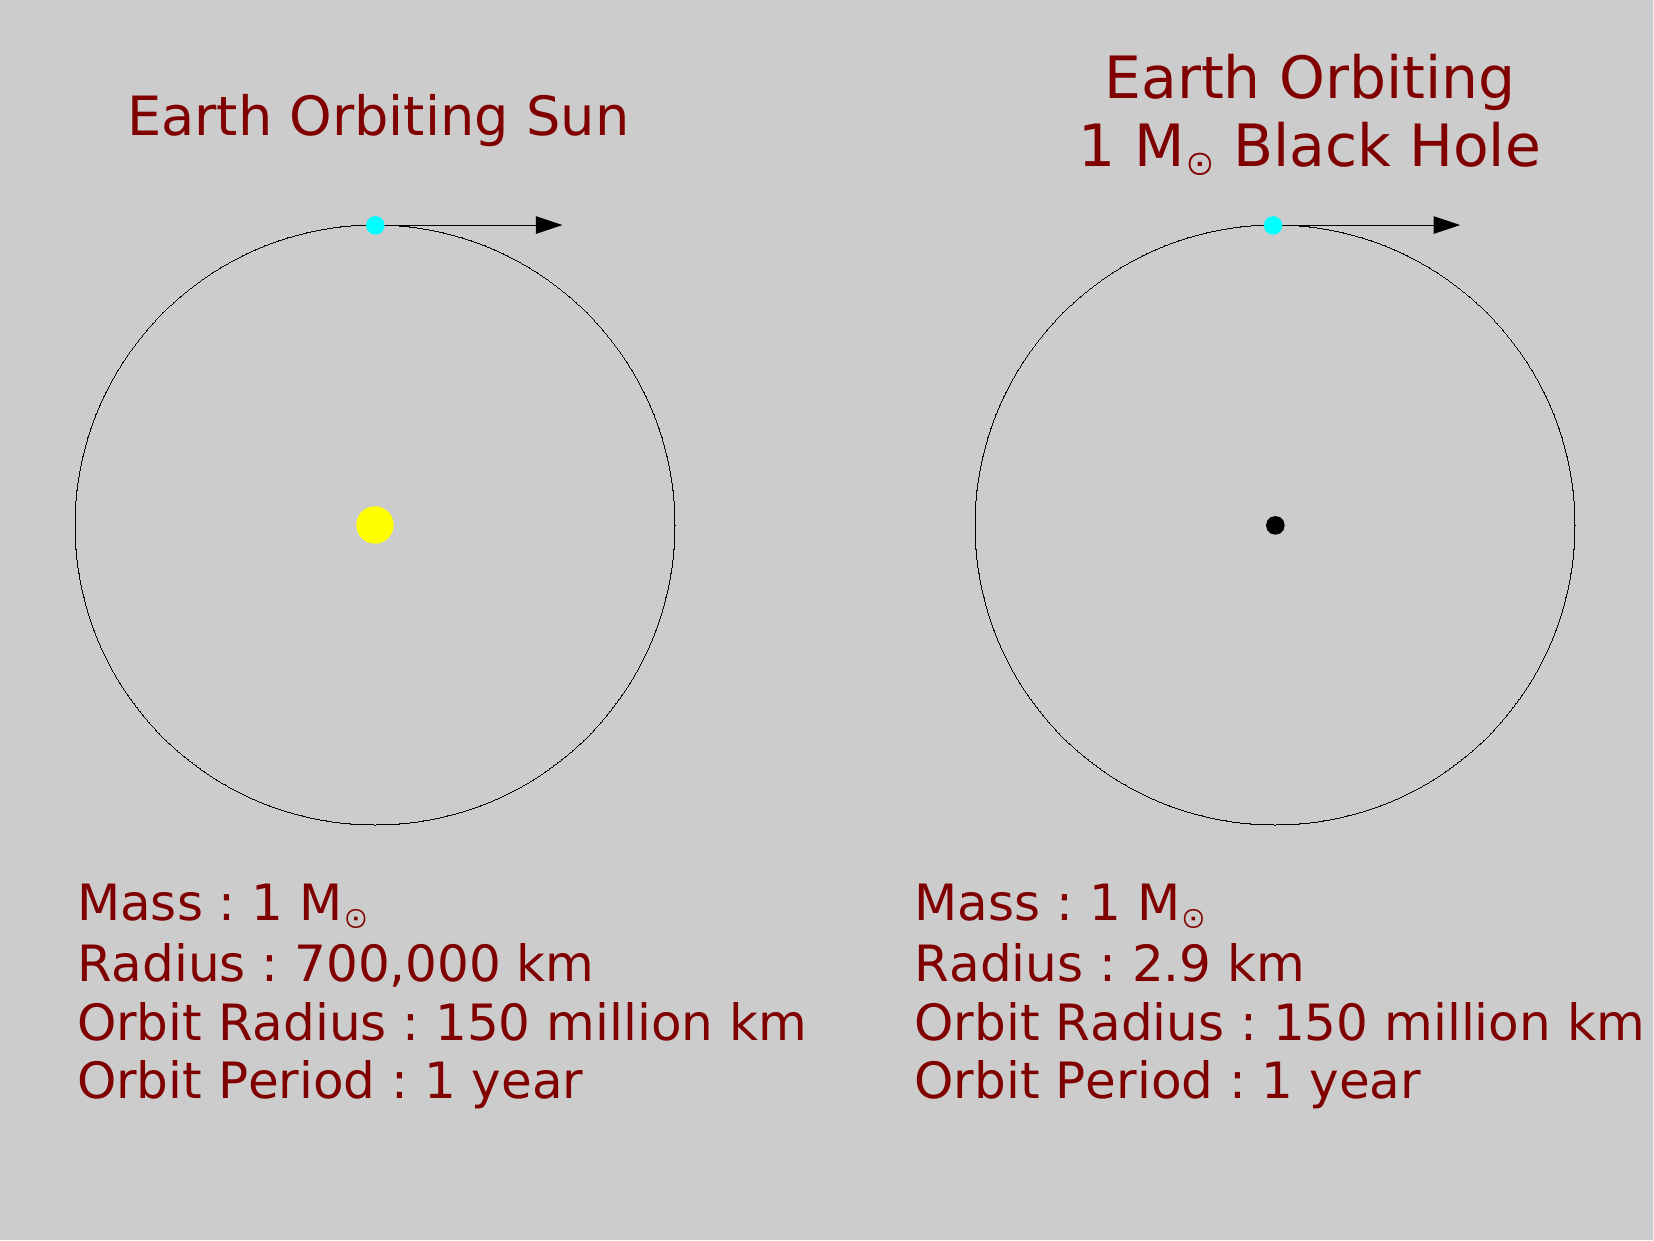

Earth Orbiting
1 M⊙ Black Hole
Earth Orbiting Sun
Mass : 1 M⊙
Radius : 700,000 km
Orbit Radius : 150 million km
Orbit Period : 1 year
Mass : 1 M⊙
Radius : 2.9 km
Orbit Radius : 150 million km
Orbit Period : 1 year